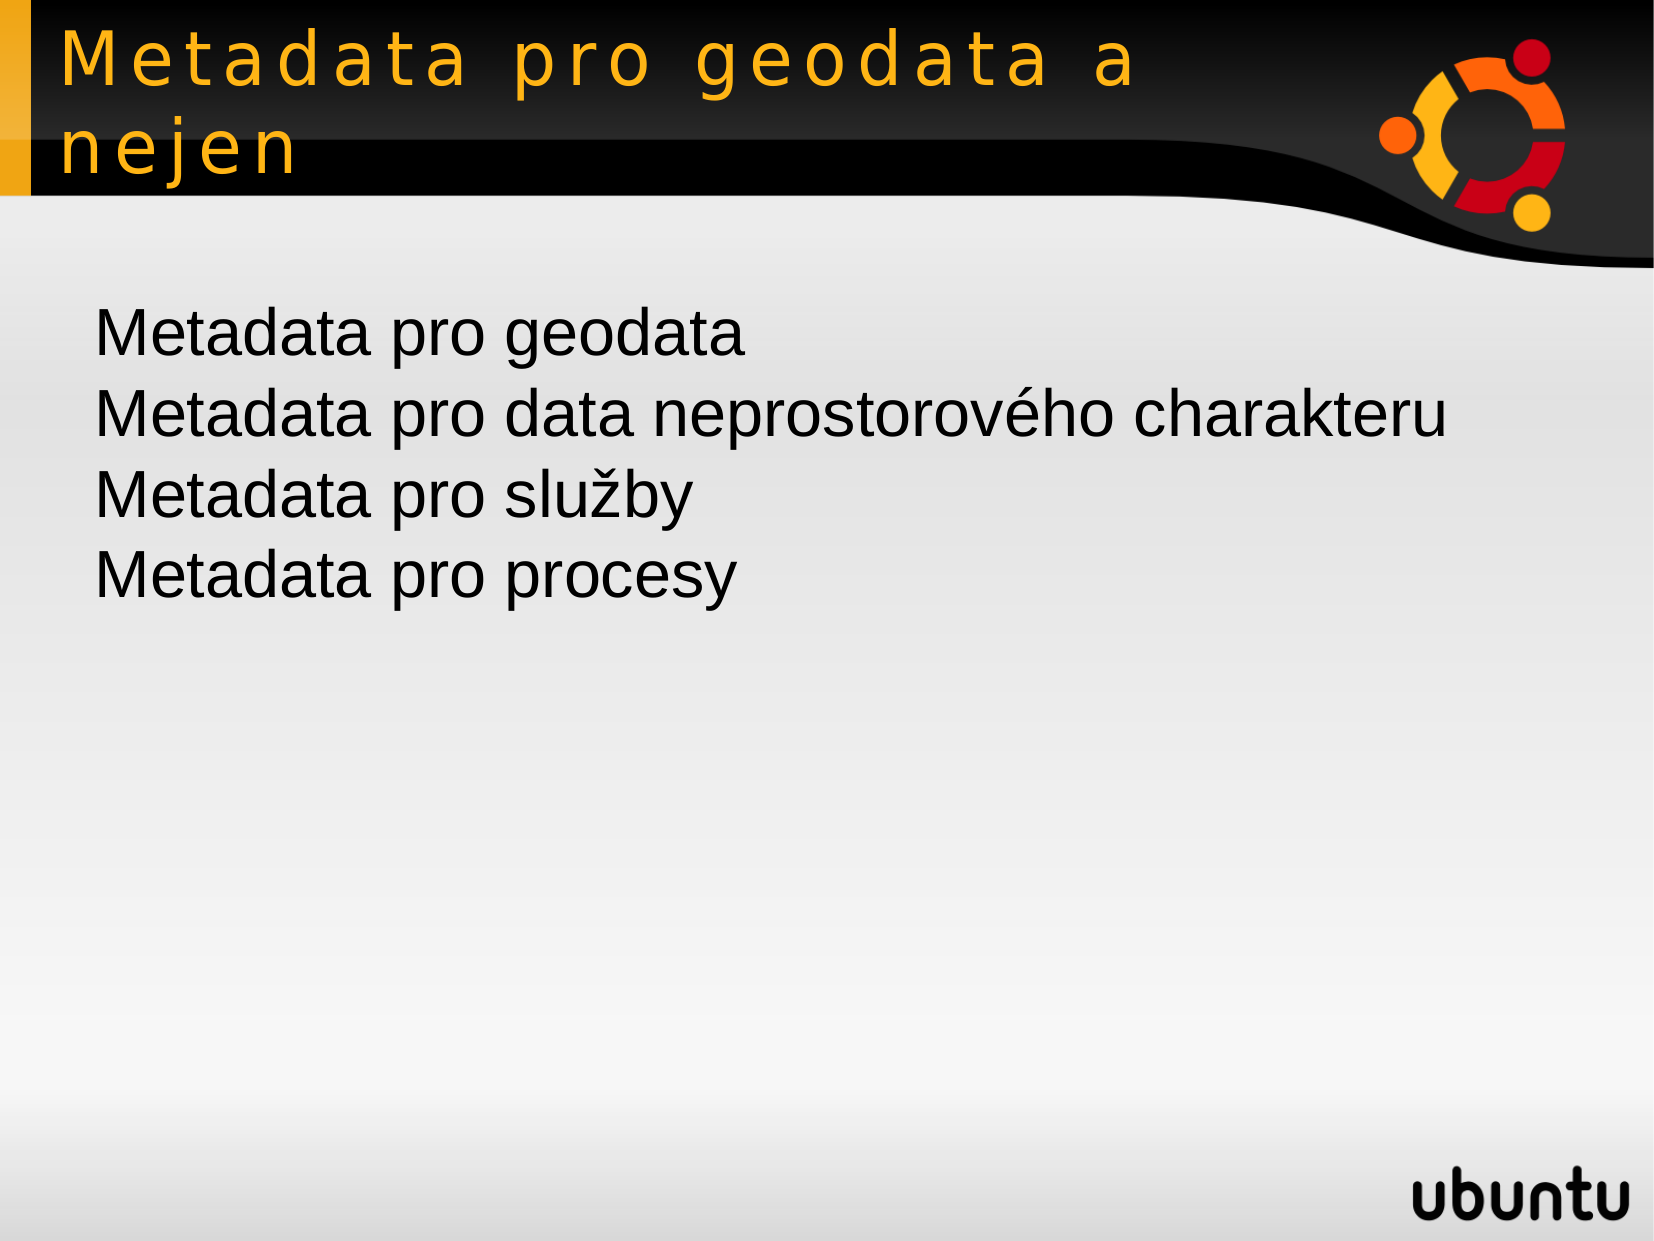

# Metadata pro geodata a nejen
Metadata pro geodata
Metadata pro data neprostorového charakteru
Metadata pro služby
Metadata pro procesy